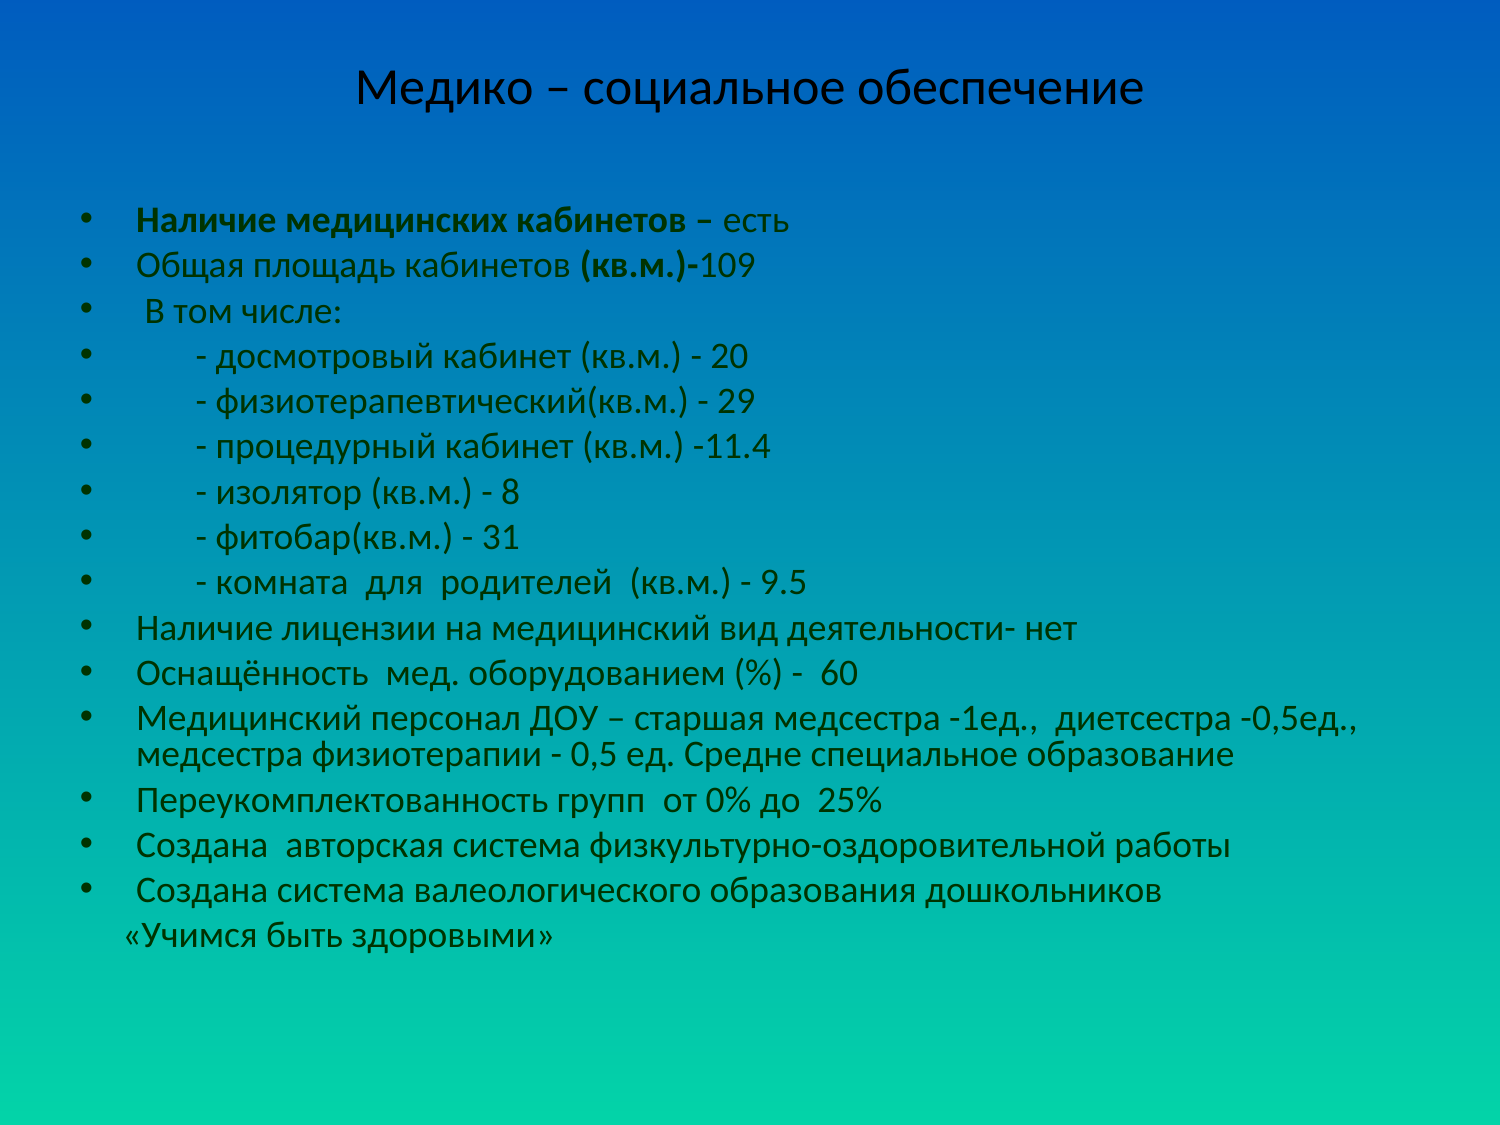

# Медико – социальное обеспечение
Наличие медицинских кабинетов – есть
Общая площадь кабинетов (кв.м.)-109
 В том числе:
 - досмотровый кабинет (кв.м.) - 20
 - физиотерапевтический(кв.м.) - 29
 - процедурный кабинет (кв.м.) -11.4
 - изолятор (кв.м.) - 8
 - фитобар(кв.м.) - 31
 - комната для родителей (кв.м.) - 9.5
Наличие лицензии на медицинский вид деятельности- нет
Оснащённость мед. оборудованием (%) - 60
Медицинский персонал ДОУ – старшая медсестра -1ед., диетсестра -0,5ед., медсестра физиотерапии - 0,5 ед. Средне специальное образование
Переукомплектованность групп от 0% до 25%
Создана авторская система физкультурно-оздоровительной работы
Создана система валеологического образования дошкольников
 «Учимся быть здоровыми»